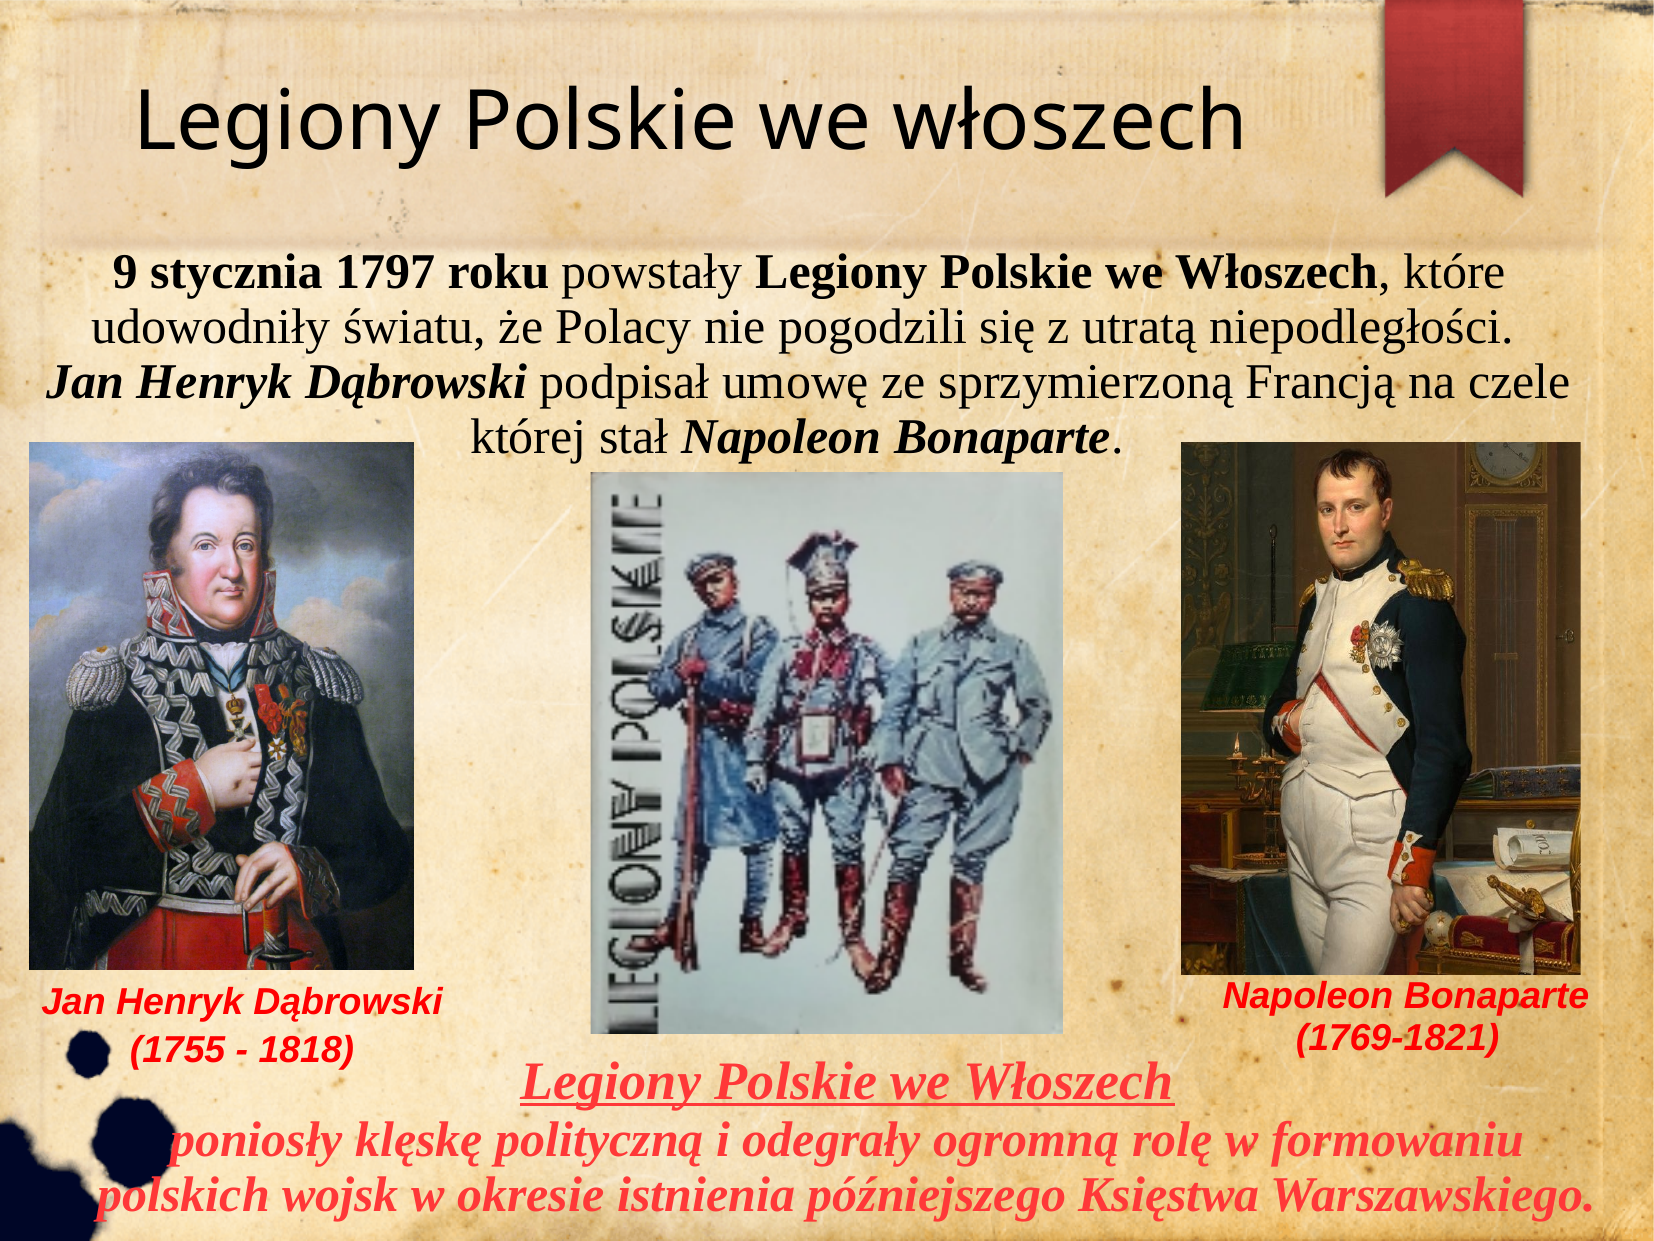

# Legiony Polskie we włoszech
9 stycznia 1797 roku powstały Legiony Polskie we Włoszech, które udowodniły światu, że Polacy nie pogodzili się z utratą niepodległości.
Jan Henryk Dąbrowski podpisał umowę ze sprzymierzoną Francją na czele której stał Napoleon Bonaparte.
Jan Henryk Dąbrowski
(1755 - 1818)
Napoleon Bonaparte (1769-1821)
Legiony Polskie we Włoszech
 poniosły klęskę polityczną i odegrały ogromną rolę w formowaniu
polskich wojsk w okresie istnienia późniejszego Księstwa Warszawskiego.